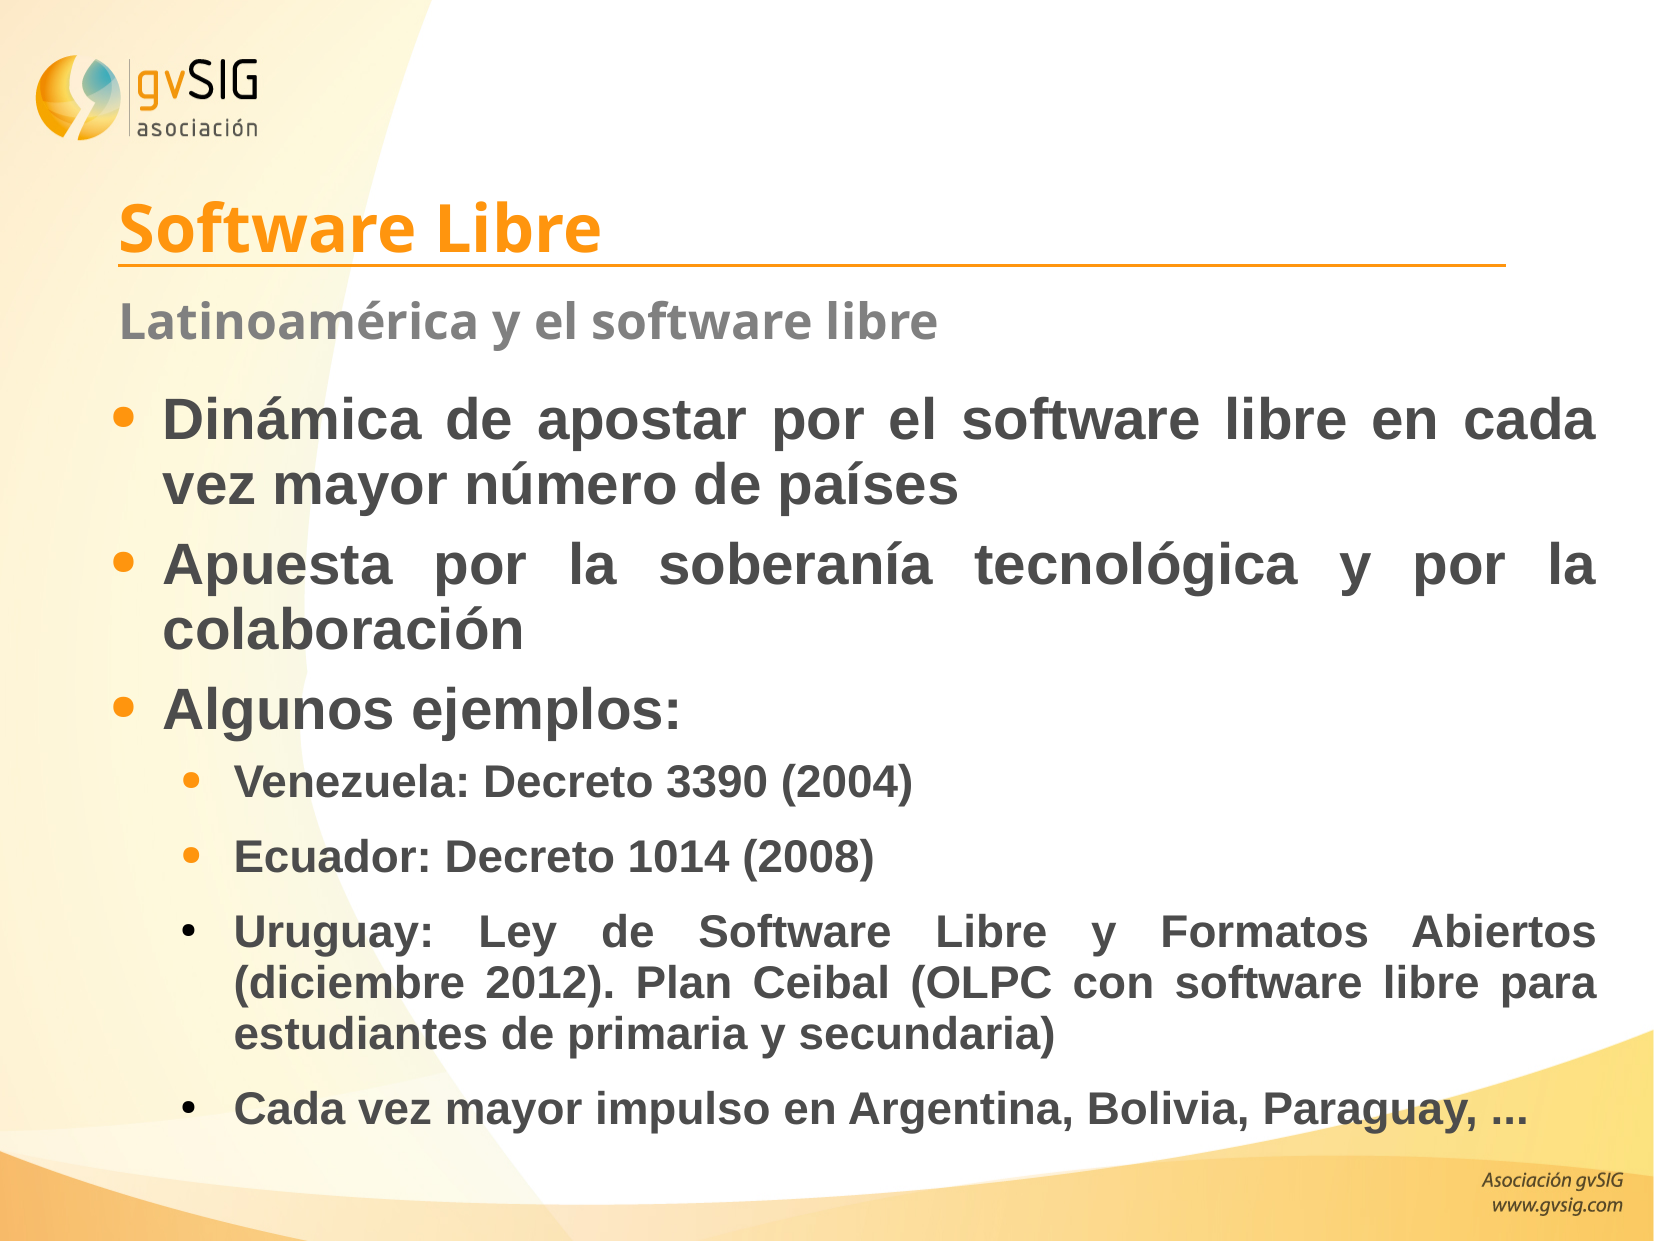

# Software Libre
Latinoamérica y el software libre
Dinámica de apostar por el software libre en cada vez mayor número de países
Apuesta por la soberanía tecnológica y por la colaboración
Algunos ejemplos:
Venezuela: Decreto 3390 (2004)
Ecuador: Decreto 1014 (2008)
Uruguay: Ley de Software Libre y Formatos Abiertos (diciembre 2012). Plan Ceibal (OLPC con software libre para estudiantes de primaria y secundaria)
Cada vez mayor impulso en Argentina, Bolivia, Paraguay, ...